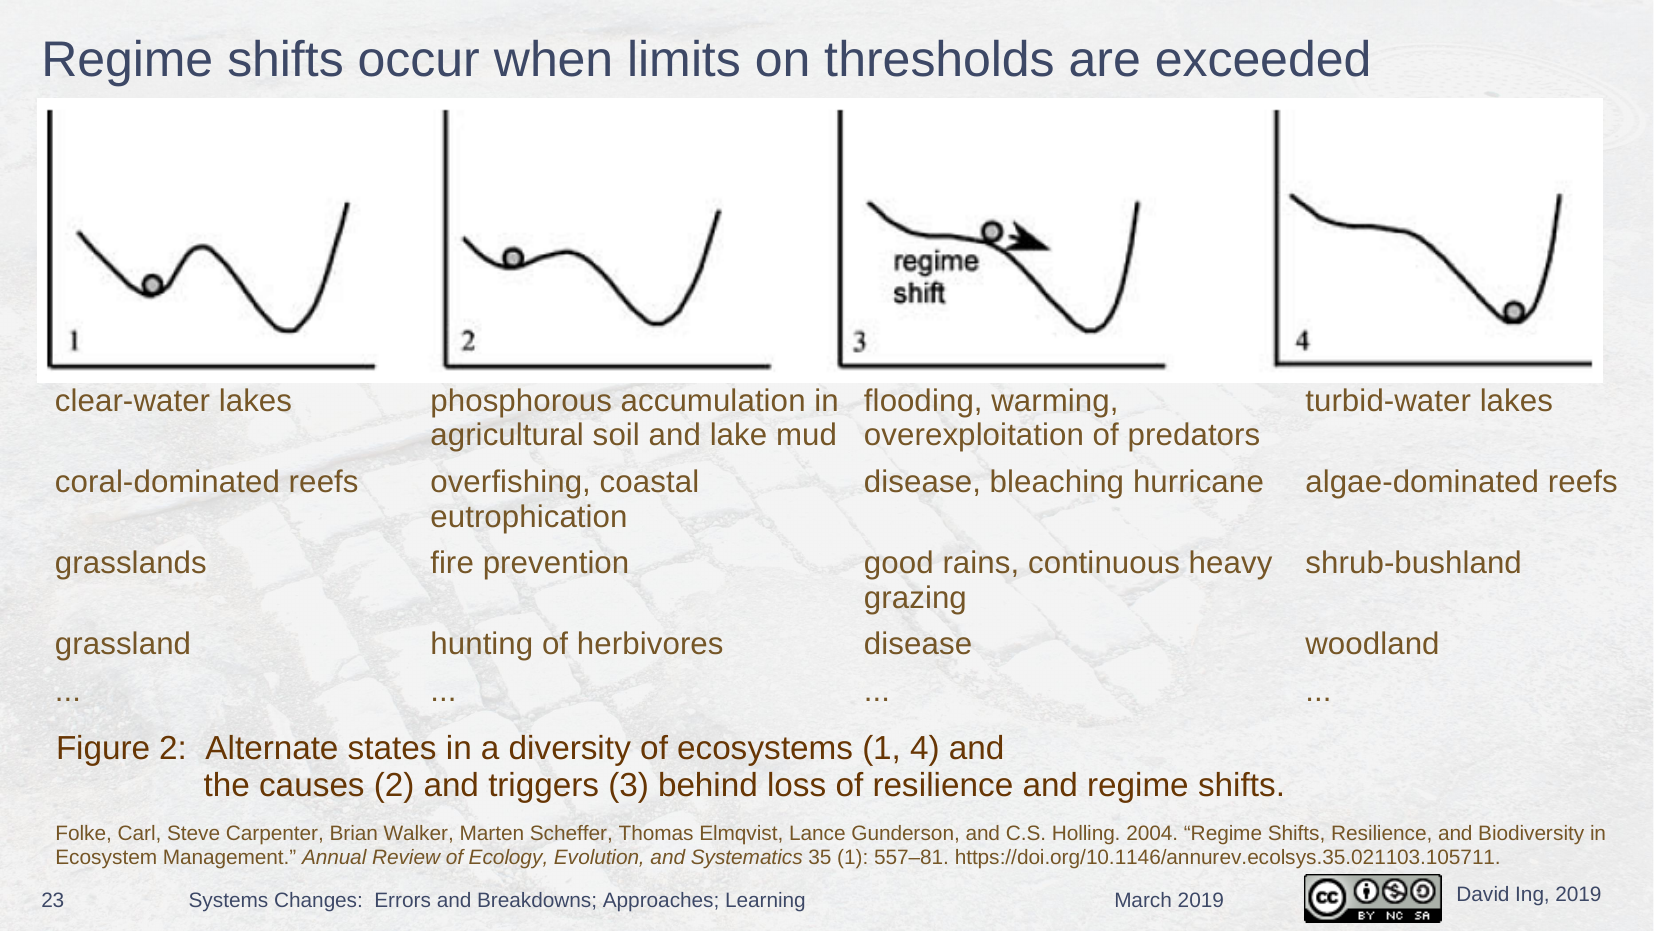

# Regime shifts occur when limits on thresholds are exceeded
| clear-water lakes | phosphorous accumulation in agricultural soil and lake mud | flooding, warming, overexploitation of predators | turbid-water lakes |
| --- | --- | --- | --- |
| coral-dominated reefs | overfishing, coastal eutrophication | disease, bleaching hurricane | algae-dominated reefs |
| grasslands | fire prevention | good rains, continuous heavy grazing | shrub-bushland |
| grassland | hunting of herbivores | disease | woodland |
| ... | ... | ... | ... |
Figure 2: Alternate states in a diversity of ecosystems (1, 4) and
the causes (2) and triggers (3) behind loss of resilience and regime shifts.
Folke, Carl, Steve Carpenter, Brian Walker, Marten Scheffer, Thomas Elmqvist, Lance Gunderson, and C.S. Holling. 2004. “Regime Shifts, Resilience, and Biodiversity in Ecosystem Management.” Annual Review of Ecology, Evolution, and Systematics 35 (1): 557–81. https://doi.org/10.1146/annurev.ecolsys.35.021103.105711.
Systems Changes: Errors and Breakdowns; Approaches; Learning
March 2019